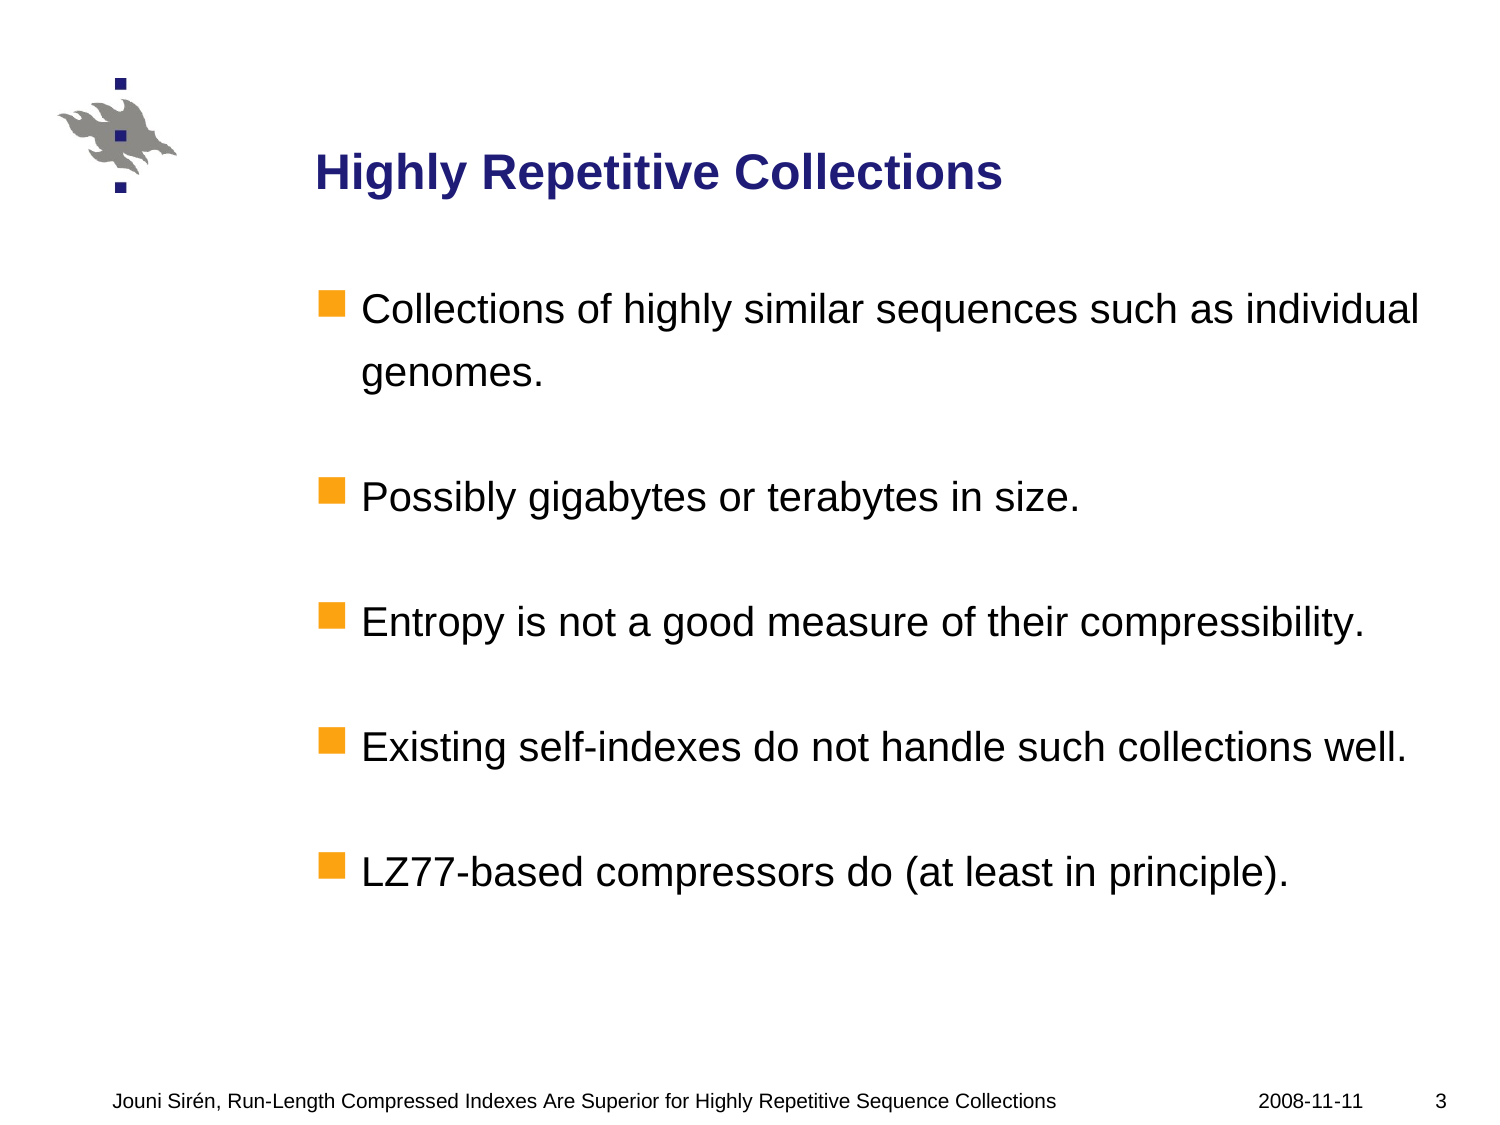

# Highly Repetitive Collections
Collections of highly similar sequences such as individual genomes.
Possibly gigabytes or terabytes in size.
Entropy is not a good measure of their compressibility.
Existing self-indexes do not handle such collections well.
LZ77-based compressors do (at least in principle).
Jouni Sirén, Run-Length Compressed Indexes Are Superior for Highly Repetitive Sequence Collections
2008-11-11
3